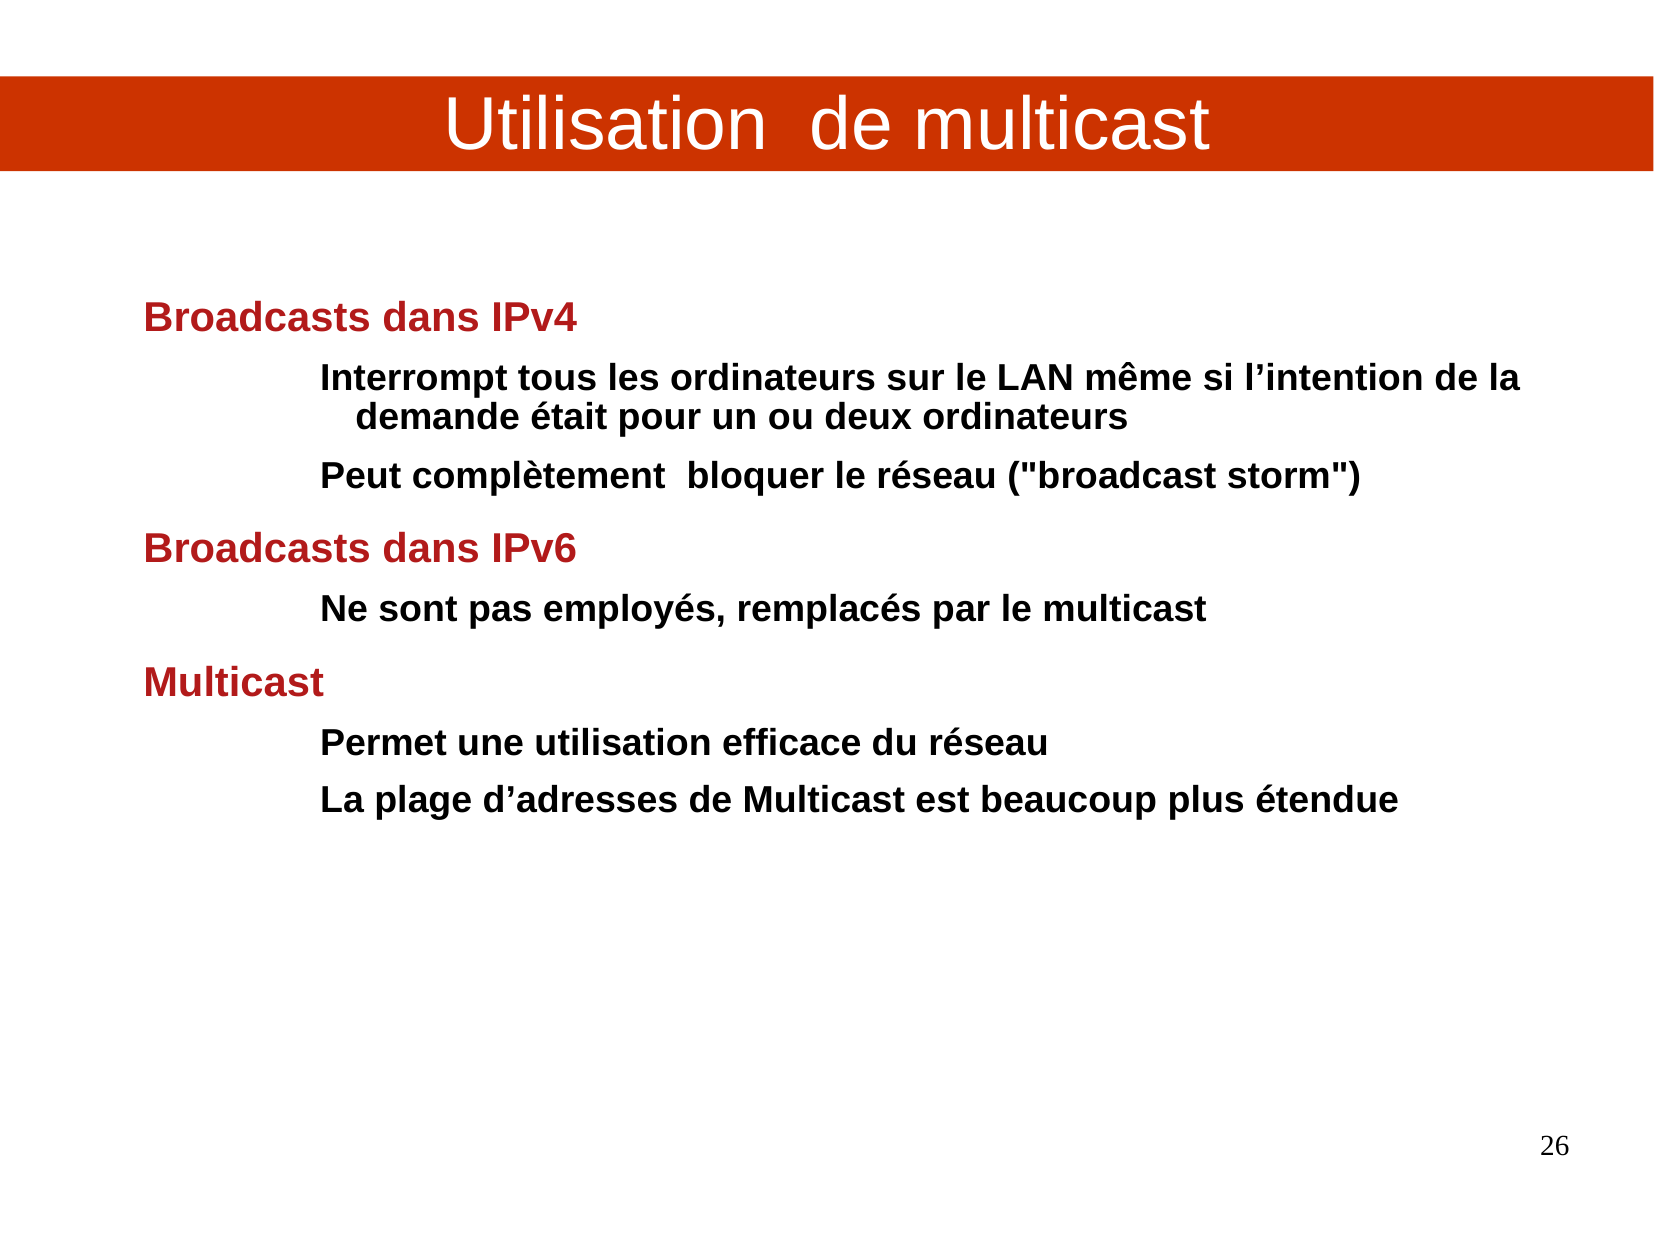

# Utilisation de multicast
Broadcasts dans IPv4
Interrompt tous les ordinateurs sur le LAN même si l’intention de la demande était pour un ou deux ordinateurs
Peut complètement bloquer le réseau ("broadcast storm")‏
Broadcasts dans IPv6
Ne sont pas employés, remplacés par le multicast
Multicast
Permet une utilisation efficace du réseau
La plage d’adresses de Multicast est beaucoup plus étendue